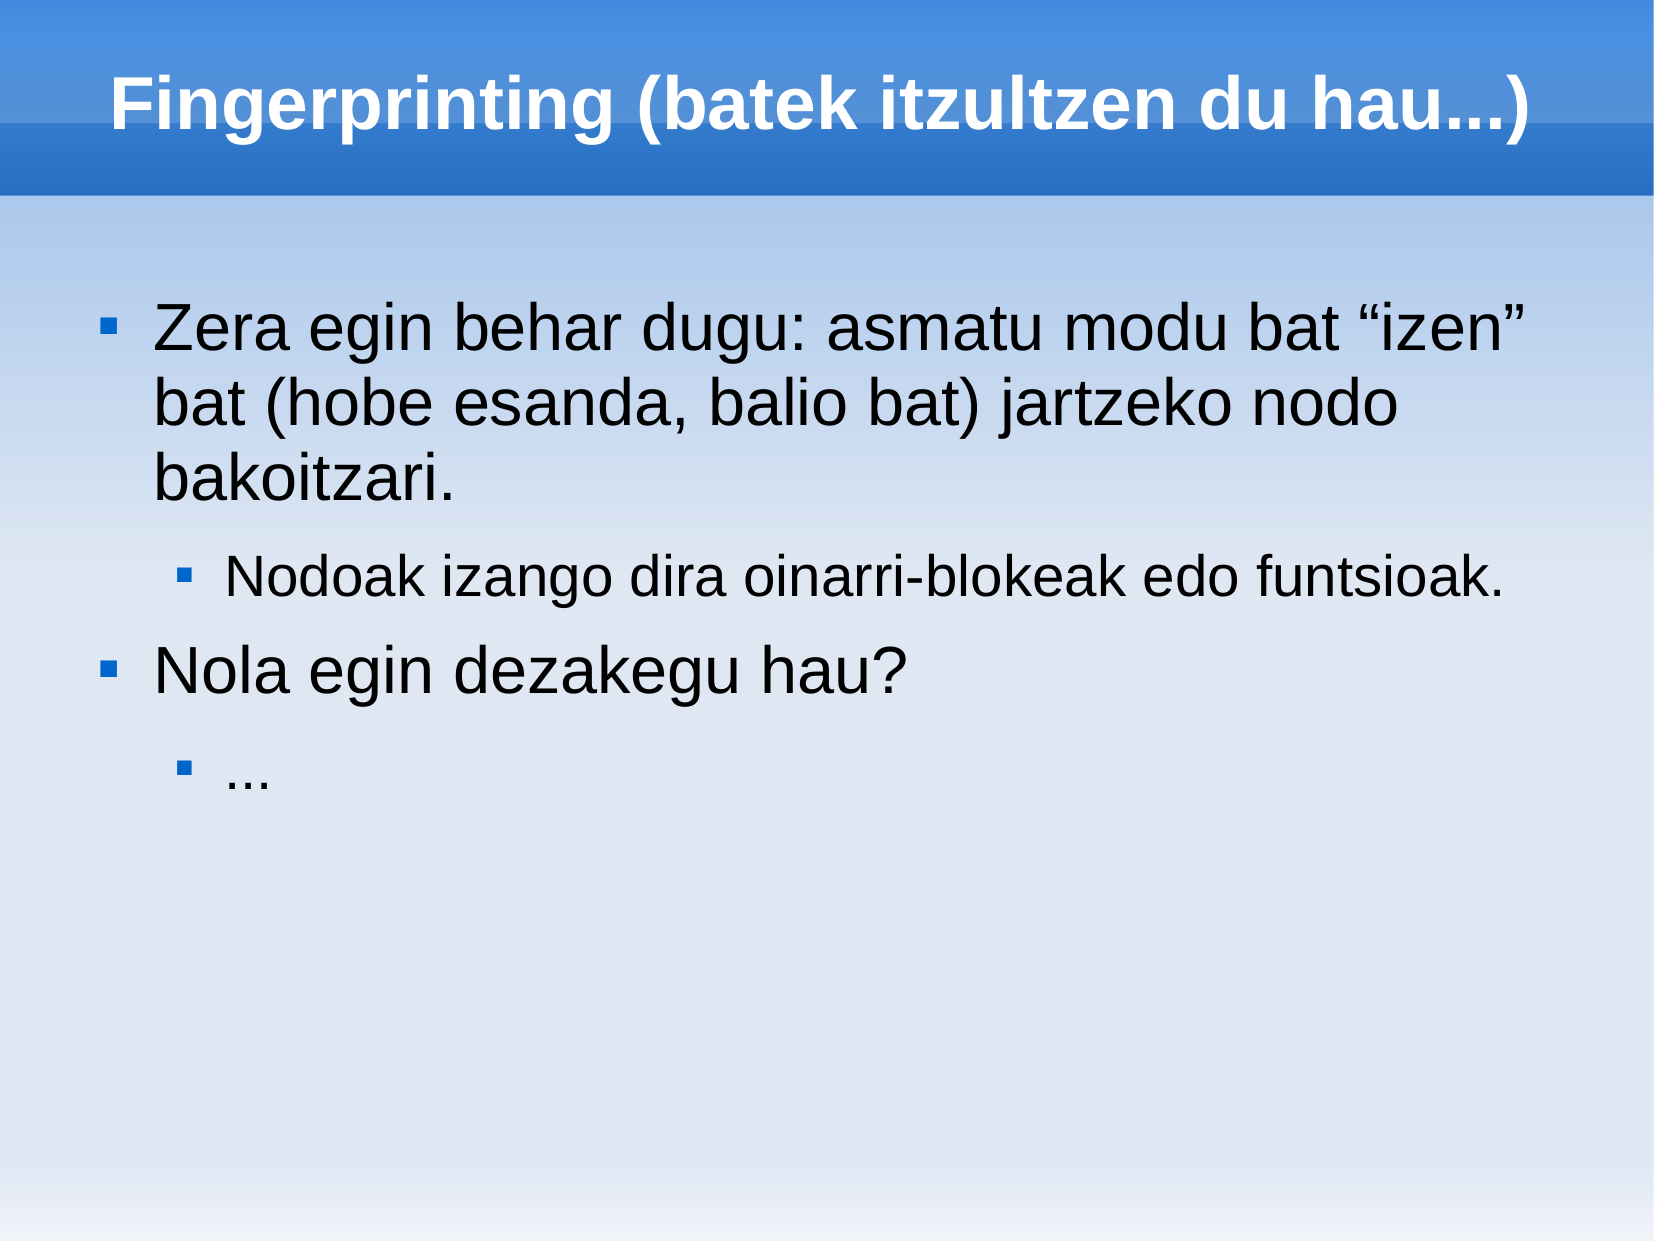

# Fingerprinting (batek itzultzen du hau...)
Zera egin behar dugu: asmatu modu bat “izen” bat (hobe esanda, balio bat) jartzeko nodo bakoitzari.
Nodoak izango dira oinarri-blokeak edo funtsioak.
Nola egin dezakegu hau?
...